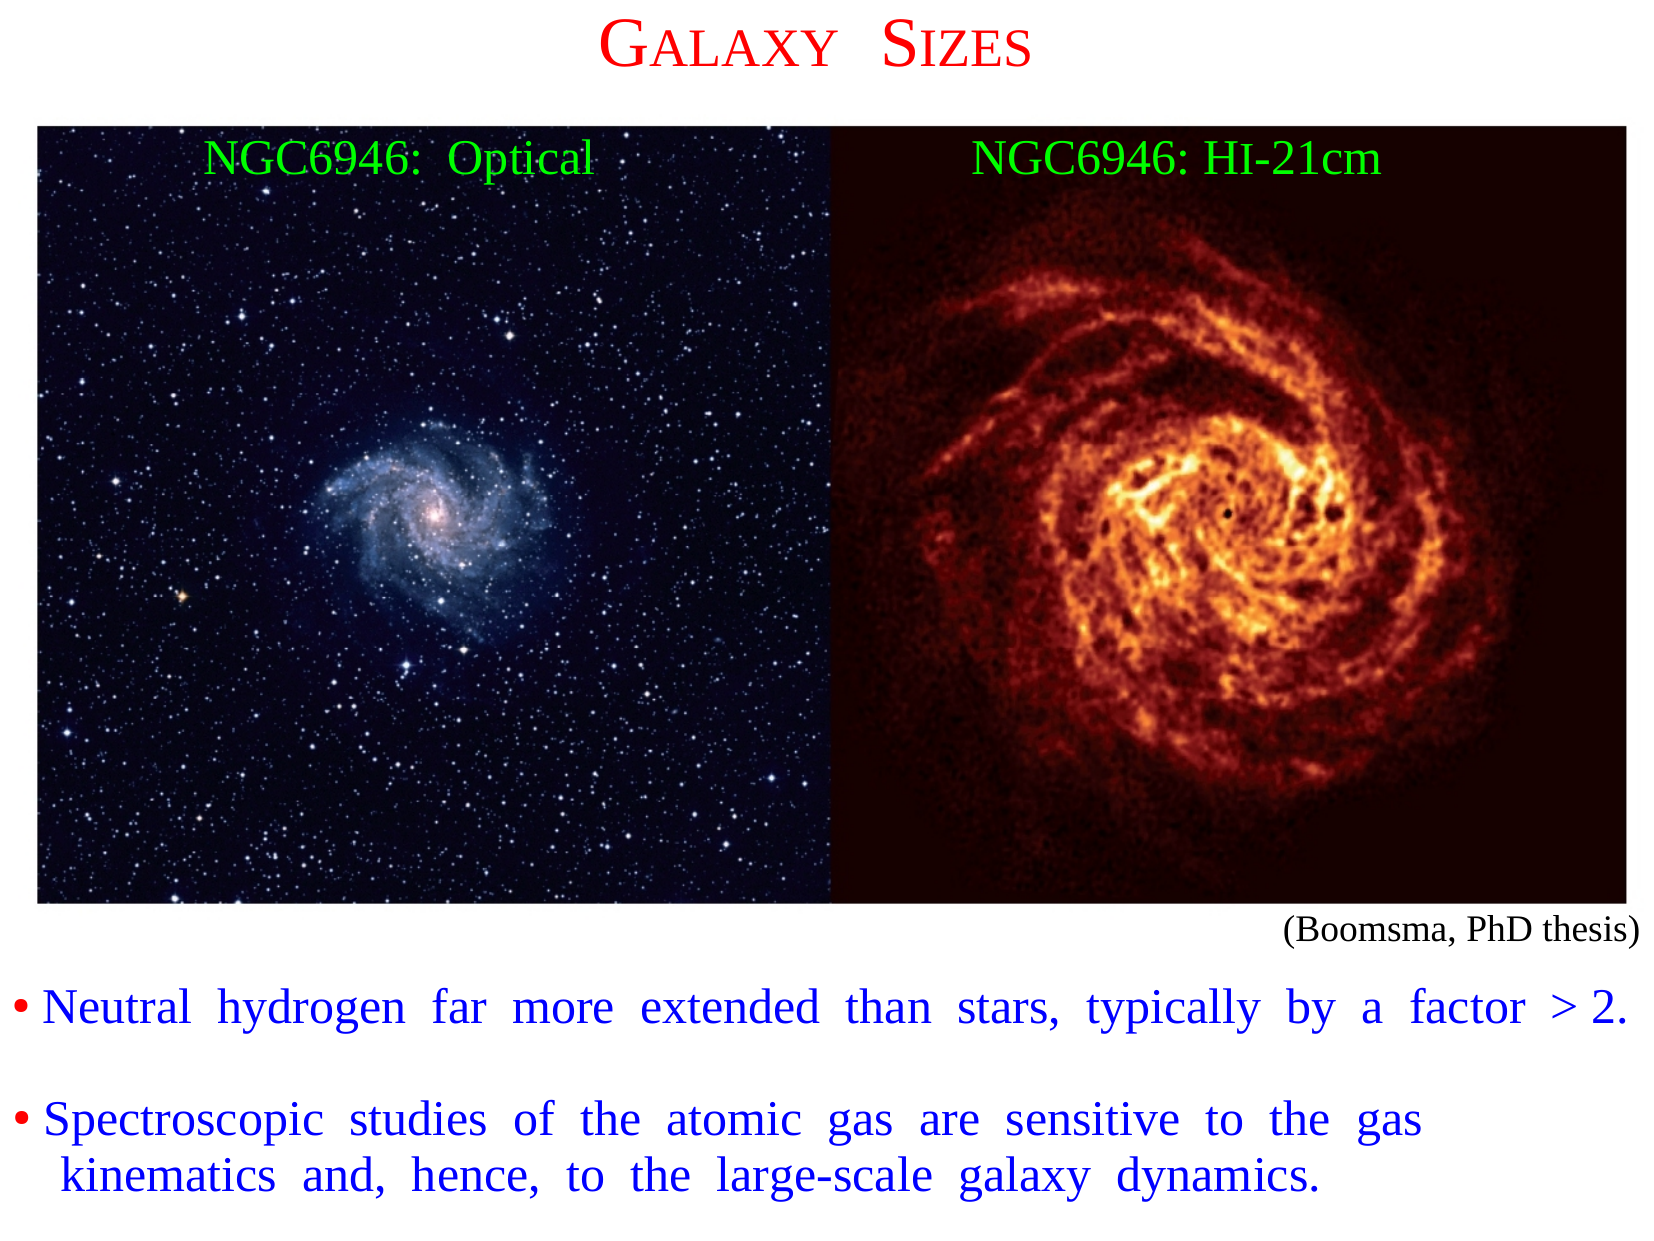

GALAXY SIZES
NGC6946: Optical
NGC6946: HI-21cm
(Boomsma, PhD thesis)
 Neutral hydrogen far more extended than stars, typically by a factor > 2.
 Spectroscopic studies of the atomic gas are sensitive to the gas
 kinematics and, hence, to the large-scale galaxy dynamics.